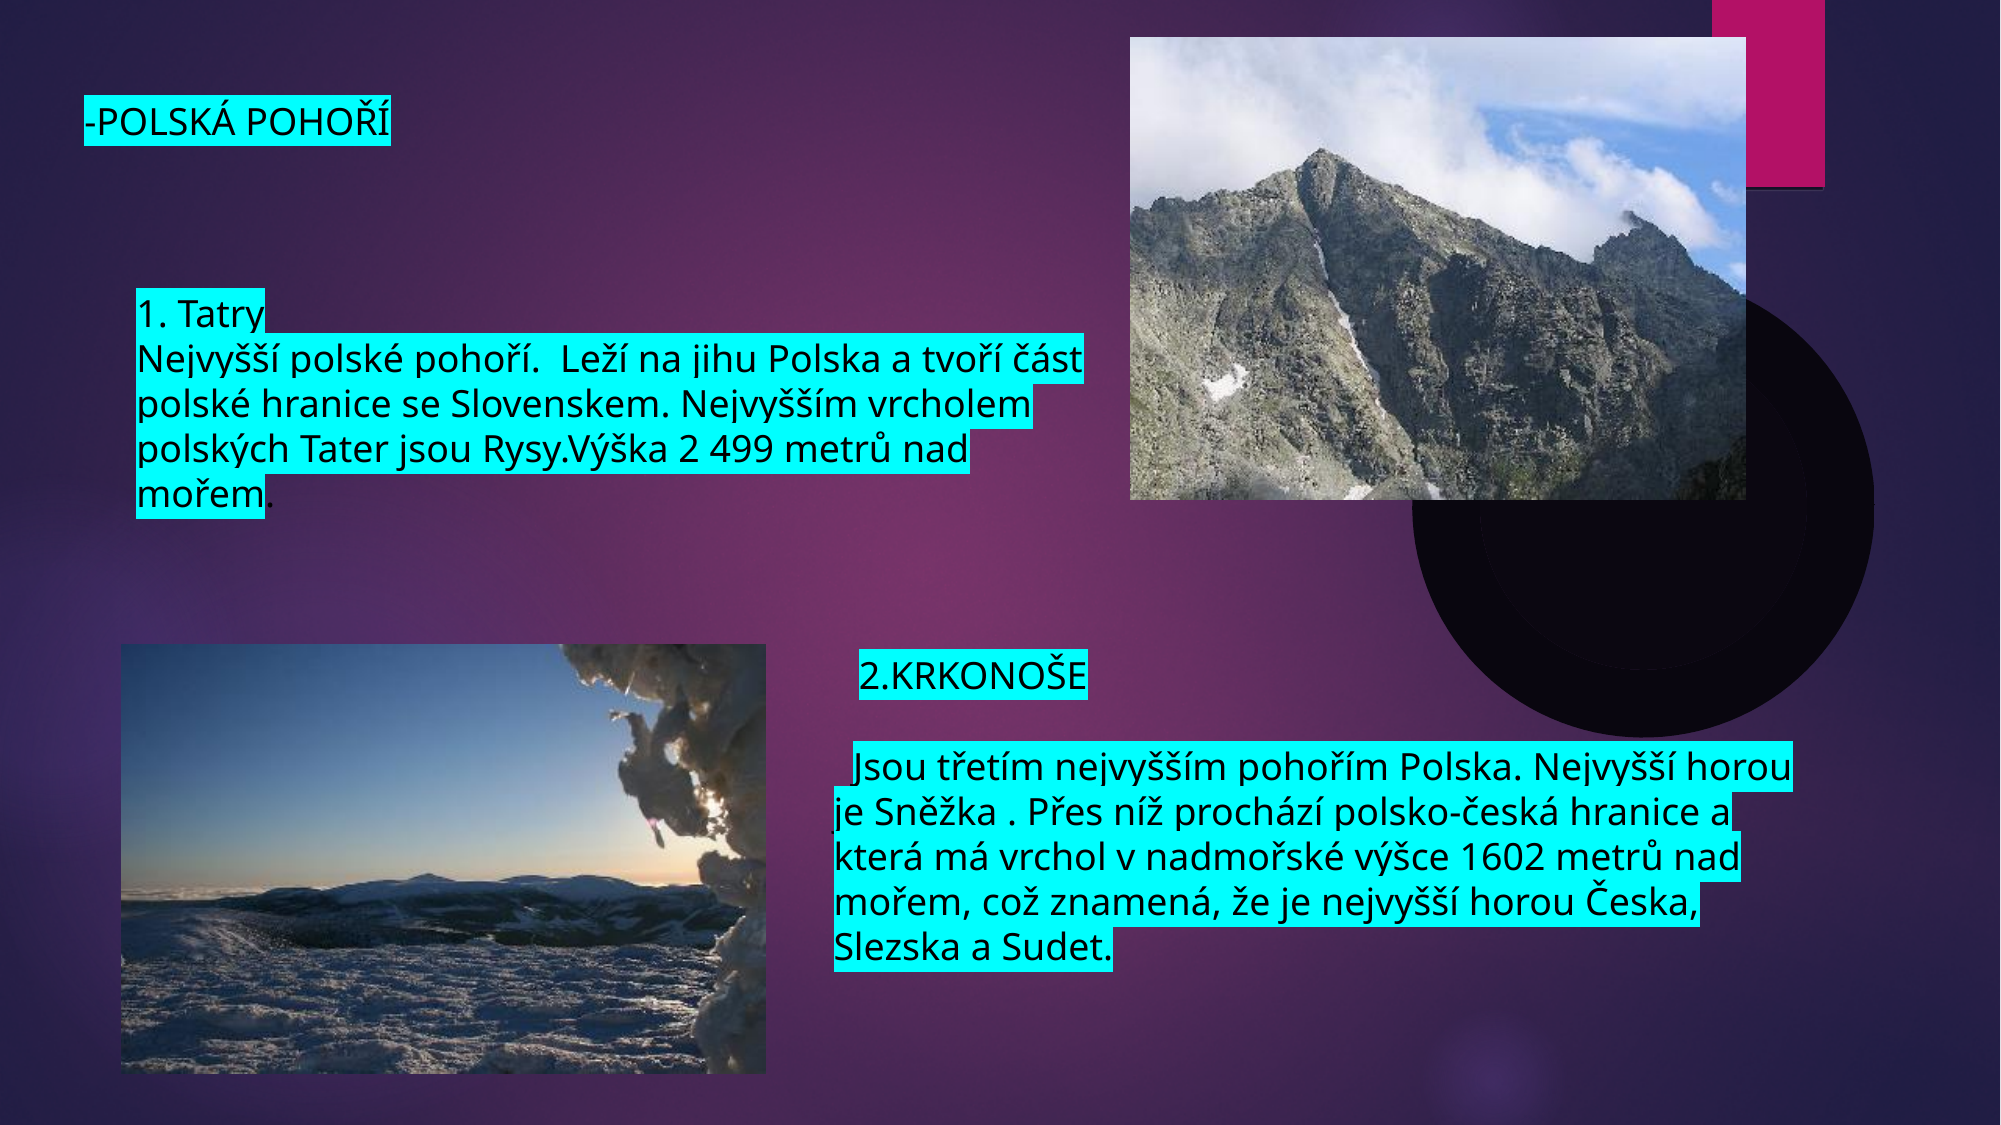

-POLSKÁ POHOŘÍ
1. Tatry
Nejvyšší polské pohoří. Leží na jihu Polska a tvoří část polské hranice se Slovenskem. Nejvyšším vrcholem polských Tater jsou Rysy.Výška 2 499 metrů nad mořem.
2.KRKONOŠE
 Jsou třetím nejvyšším pohořím Polska. Nejvyšší horou je Sněžka . Přes níž prochází polsko-česká hranice a která má vrchol v nadmořské výšce 1602 metrů nad mořem, což znamená, že je nejvyšší horou Česka, Slezska a Sudet.